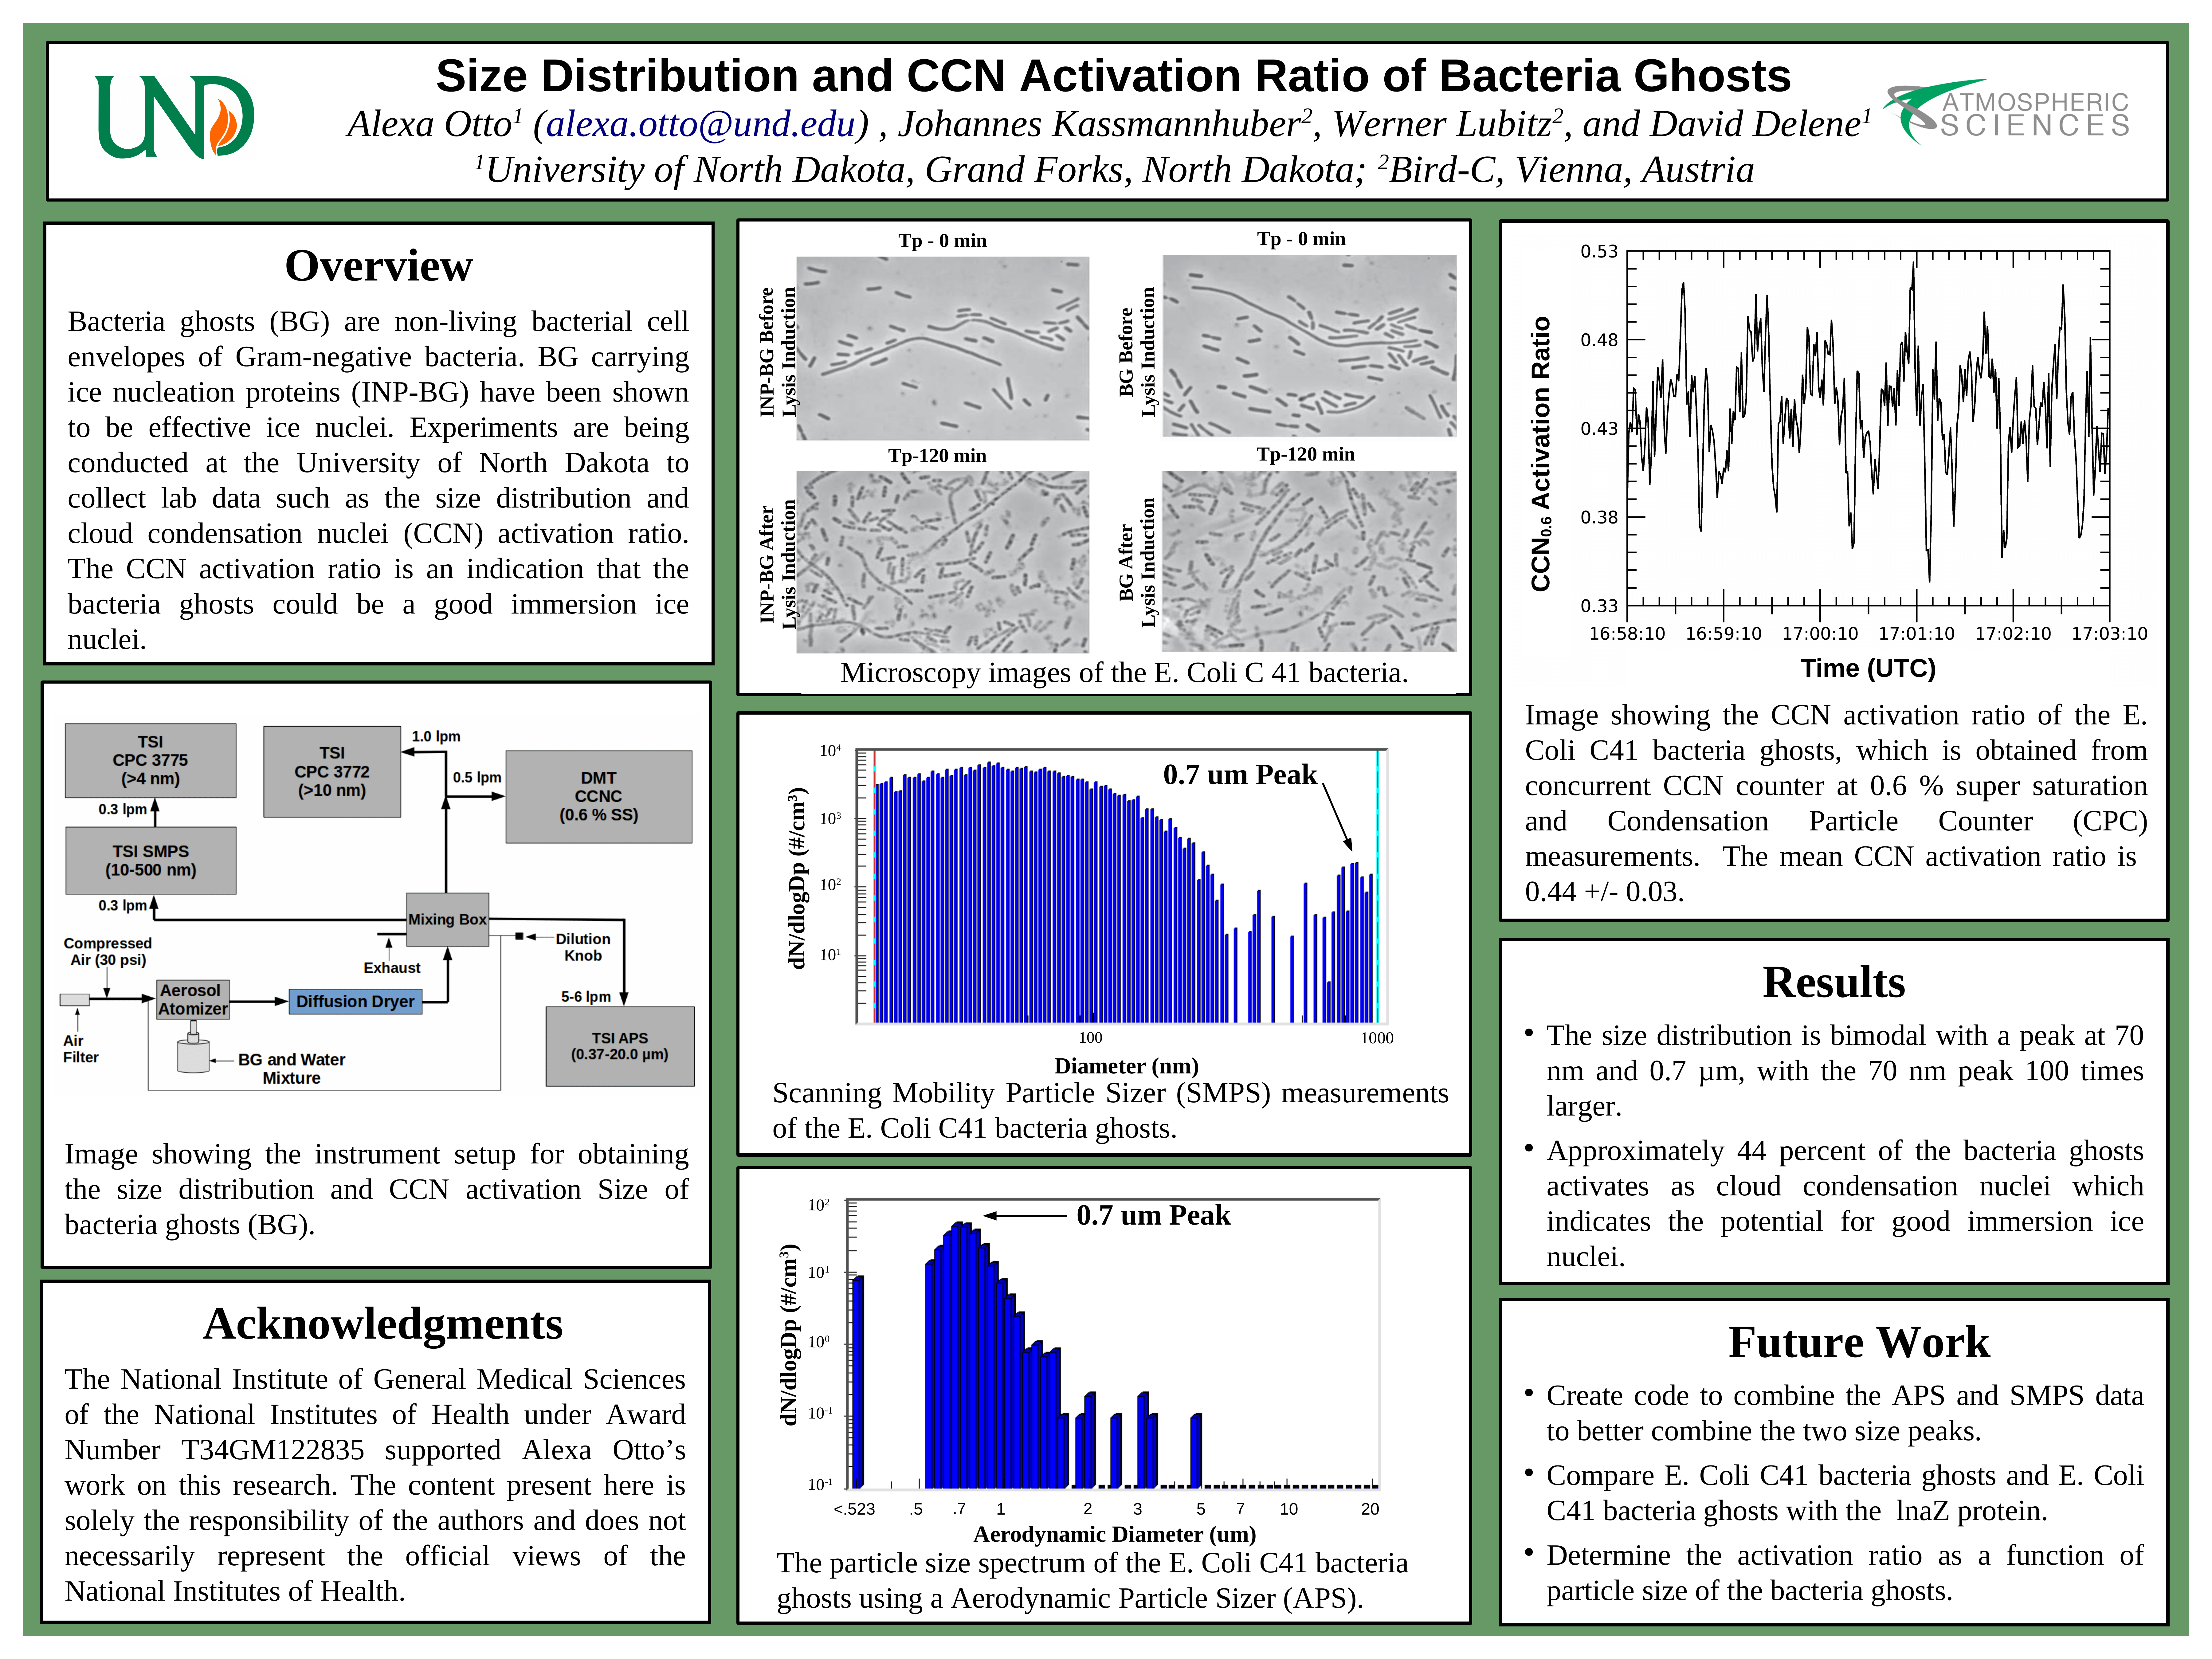

Size Distribution and CCN Activation Ratio of Bacteria Ghosts
Alexa Otto1 (alexa.otto@und.edu) , Johannes Kassmannhuber2, Werner Lubitz2, and David Delene1
1University of North Dakota, Grand Forks, North Dakota; 2Bird-C, Vienna, Austria
Tp-0 min
C41 (pBINP,pGLMivb)
Tp-0 min
Tp - 0 min
Tp - 0 min
INP-BG Before
Lysis Induction
BG Before
Lysis Induction
Tp-120 min
Tp-120 min
Tp-120 min
BG After
Lysis Induction
INP-BG After
Lysis Induction
Microscopy images of the E. Coli C 41 bacteria.
Overview
Bacteria ghosts (BG) are non-living bacterial cell envelopes of Gram-negative bacteria. BG carrying ice nucleation proteins (INP-BG) have been shown to be effective ice nuclei. Experiments are being conducted at the University of North Dakota to collect lab data such as the size distribution and cloud condensation nuclei (CCN) activation ratio. The CCN activation ratio is an indication that the bacteria ghosts could be a good immersion ice nuclei.
CCN0.6 Activation Ratio
Time (UTC)
Image showing the CCN activation ratio of the E. Coli C41 bacteria ghosts, which is obtained from concurrent CCN counter at 0.6 % super saturation and Condensation Particle Counter (CPC) measurements. The mean CCN activation ratio is 0.44 +/- 0.03.
104
0.7 um Peak
103
dN/dlogDp (#/cm3)
102
Results
The size distribution is bimodal with a peak at 70 nm and 0.7 µm, with the 70 nm peak 100 times larger.
Approximately 44 percent of the bacteria ghosts activates as cloud condensation nuclei which indicates the potential for good immersion ice nuclei.
101
100
1000
Diameter (nm)
Scanning Mobility Particle Sizer (SMPS) measurements of the E. Coli C41 bacteria ghosts.
Image showing the instrument setup for obtaining the size distribution and CCN activation Size of bacteria ghosts (BG).
0.7 um Peak
102
101
			Acknowledgments
The National Institute of General Medical Sciences of the National Institutes of Health under Award Number T34GM122835 supported Alexa Otto’s work on this research. The content present here is solely the responsibility of the authors and does not necessarily represent the official views of the National Institutes of Health.
Future Work
Create code to combine the APS and SMPS data to better combine the two size peaks.
Compare E. Coli C41 bacteria ghosts and E. Coli C41 bacteria ghosts with the lnaZ protein.
Determine the activation ratio as a function of particle size of the bacteria ghosts.
dN/dlogDp (#/cm3)
100
10-1
10-1
<.523
.5
.7
1
1
2
3
5
7
10
20
Aerodynamic Diameter (um)
The particle size spectrum of the E. Coli C41 bacteria ghosts using a Aerodynamic Particle Sizer (APS).